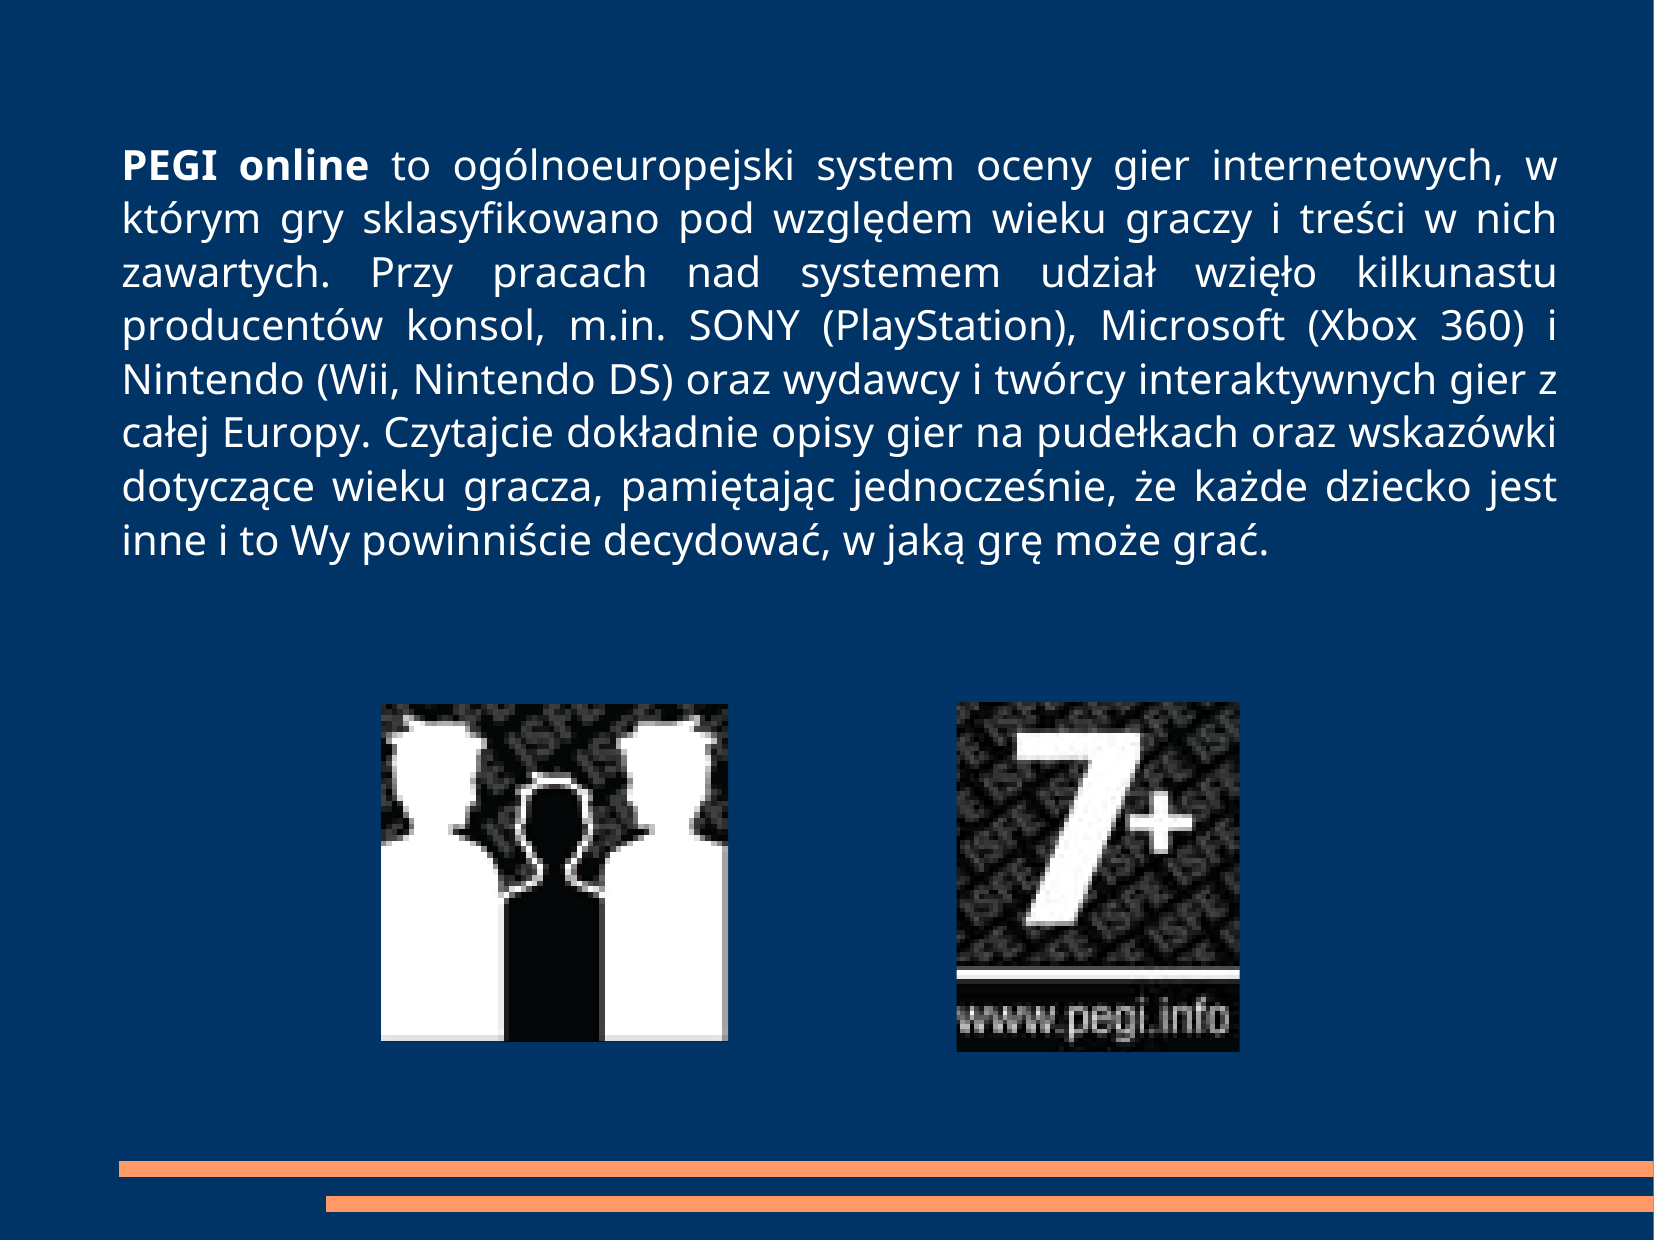

# PEGI online to ogólnoeuropejski system oceny gier internetowych, w którym gry sklasyfikowano pod względem wieku graczy i treści w nich zawartych. Przy pracach nad systemem udział wzięło kilkunastu producentów konsol, m.in. SONY (PlayStation), Microsoft (Xbox 360) i Nintendo (Wii, Nintendo DS) oraz wydawcy i twórcy interaktywnych gier z całej Europy. Czytajcie dokładnie opisy gier na pudełkach oraz wskazówki dotyczące wieku gracza, pamiętając jednocześnie, że każde dziecko jest inne i to Wy powinniście decydować, w jaką grę może grać.